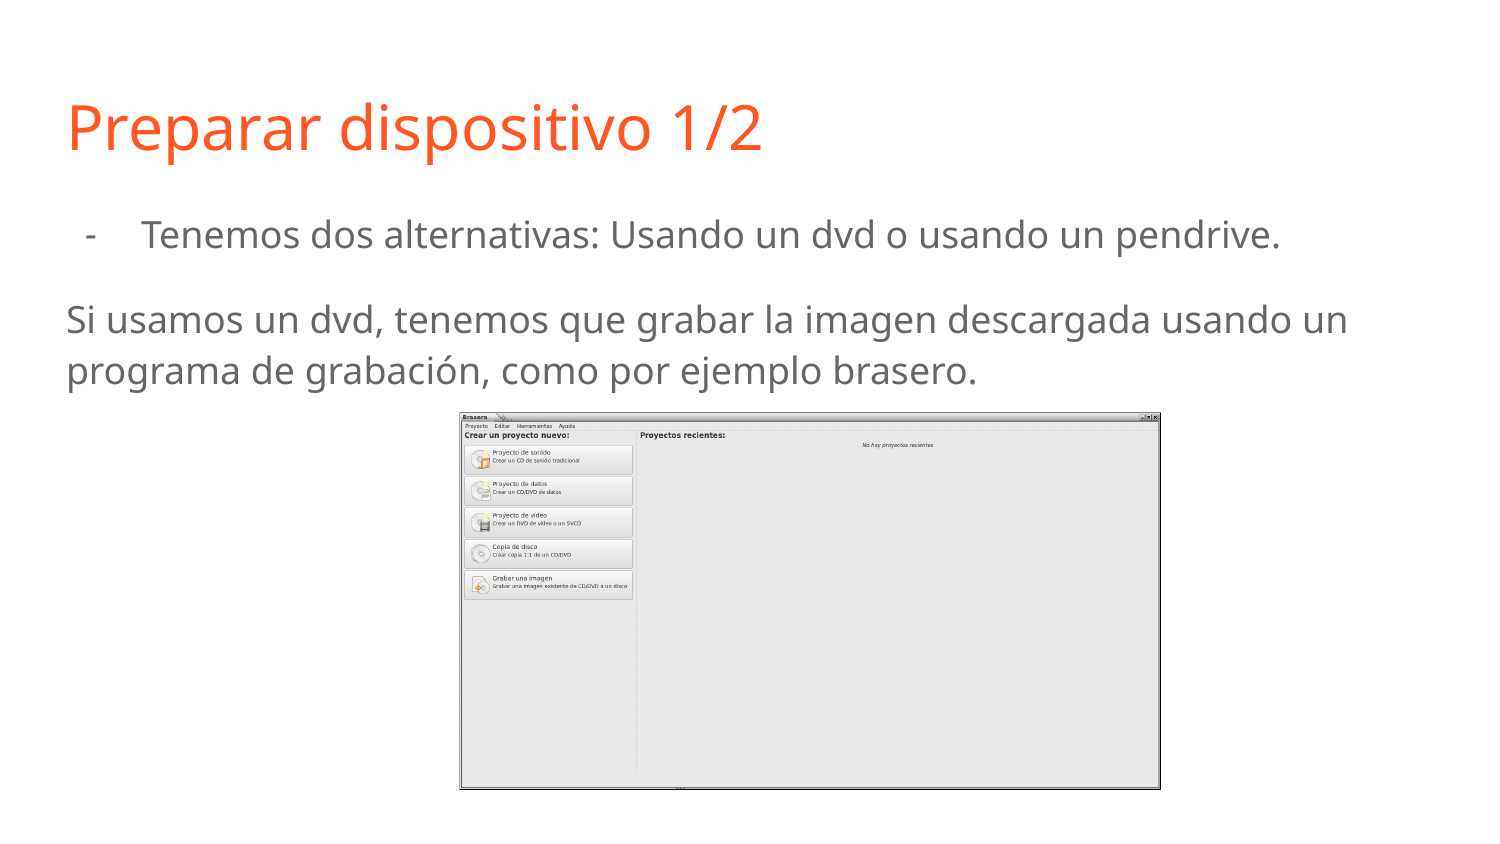

# Preparar dispositivo 1/2
Tenemos dos alternativas: Usando un dvd o usando un pendrive.
Si usamos un dvd, tenemos que grabar la imagen descargada usando un programa de grabación, como por ejemplo brasero.